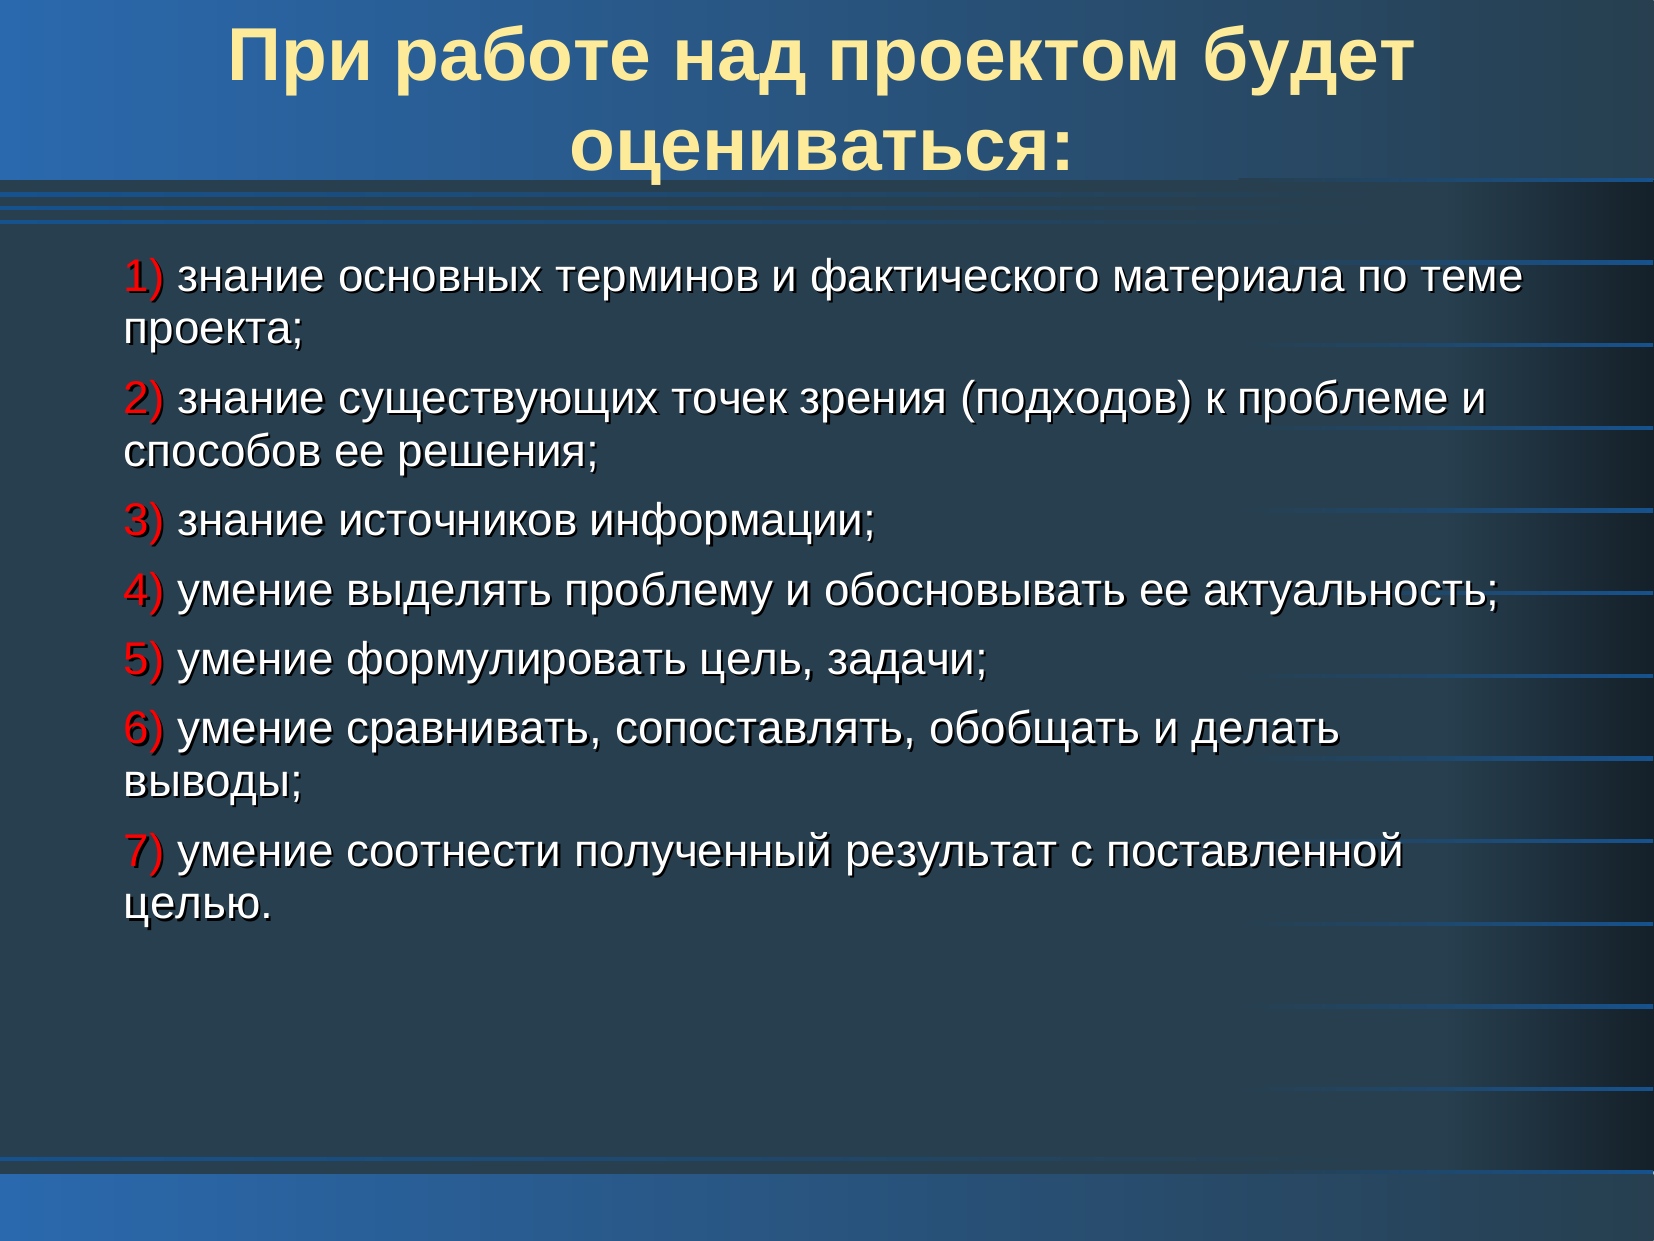

# При работе над проектом будет оцениваться:
1) знание основных терминов и фактического материала по теме проекта;
2) знание существующих точек зрения (подходов) к проблеме и способов ее решения;
3) знание источников информации;
4) умение выделять проблему и обосновывать ее актуальность;
5) умение формулировать цель, задачи;
6) умение сравнивать, сопоставлять, обобщать и делать выводы;
7) умение соотнести полученный результат с поставленной целью.